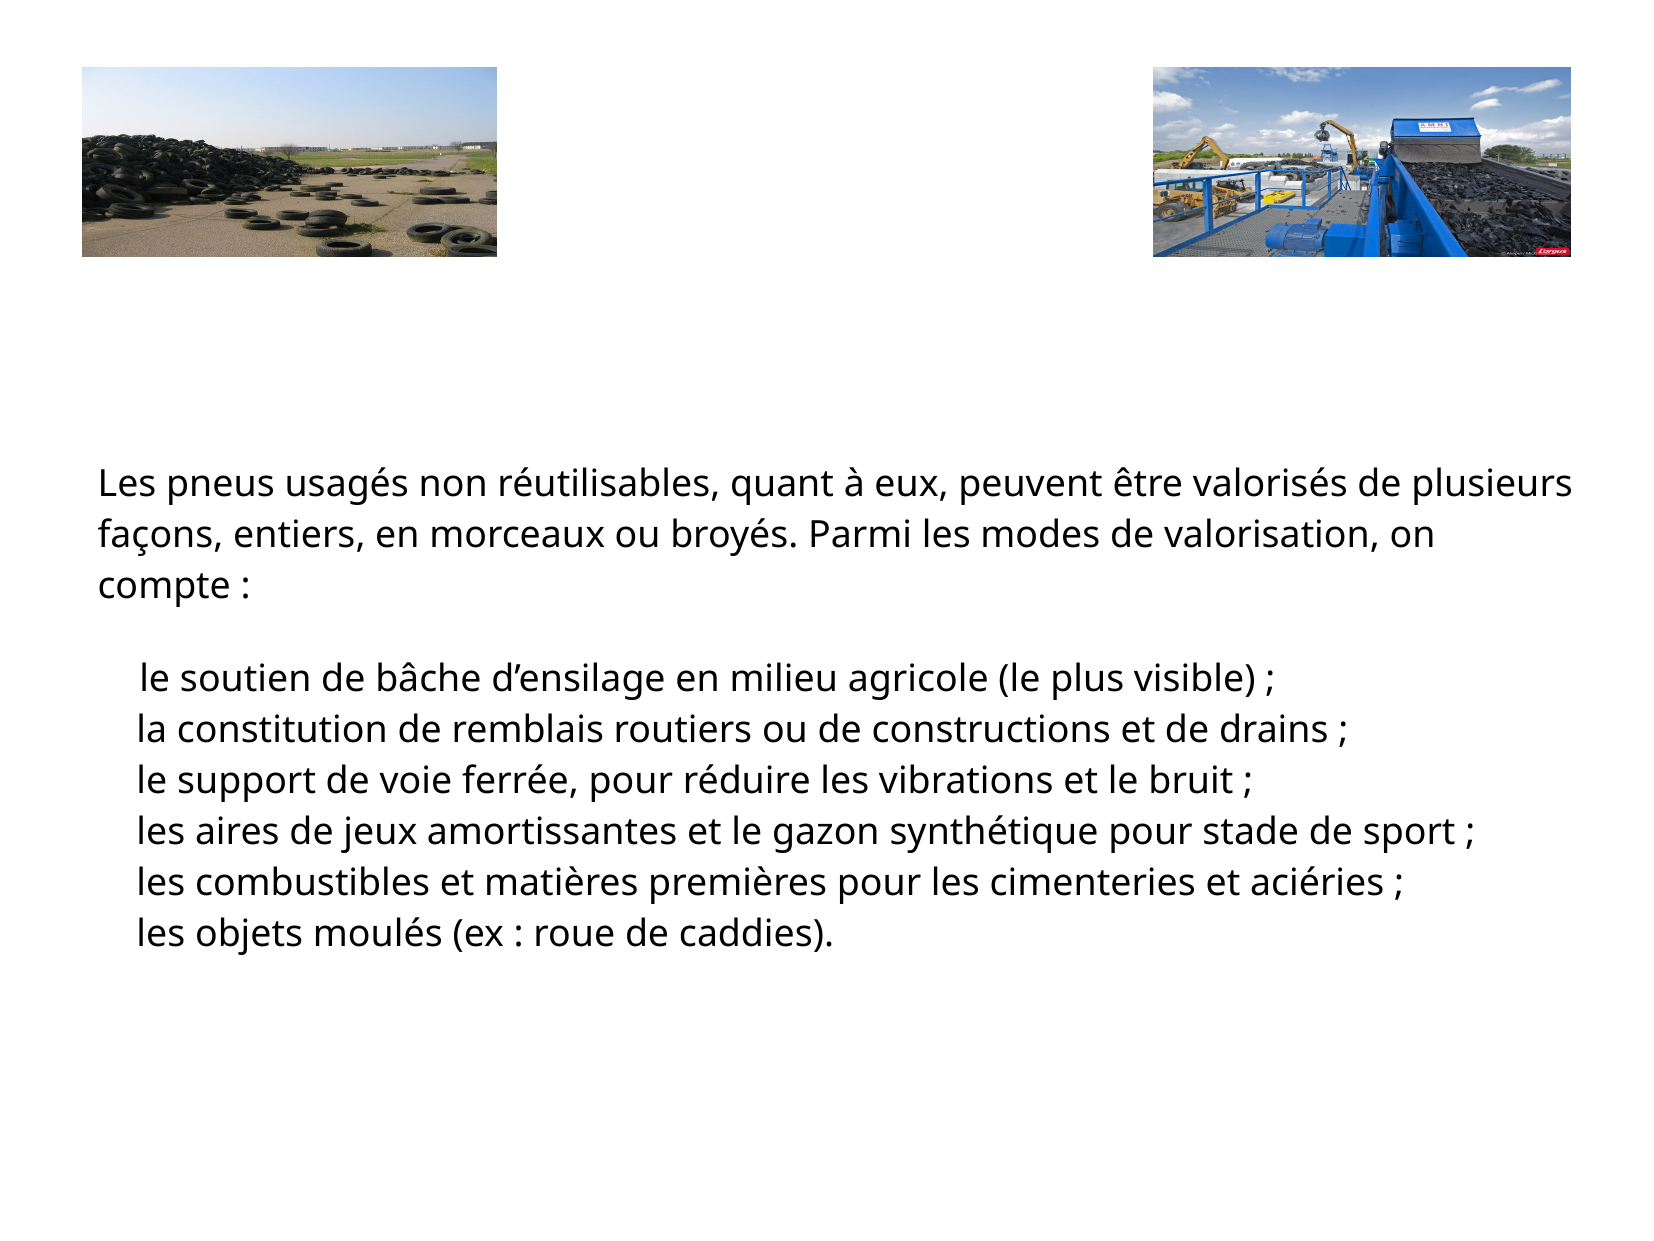

#
Les pneus usagés non réutilisables, quant à eux, peuvent être valorisés de plusieurs façons, entiers, en morceaux ou broyés. Parmi les modes de valorisation, on compte :
 le soutien de bâche d’ensilage en milieu agricole (le plus visible) ;
 la constitution de remblais routiers ou de constructions et de drains ;
 le support de voie ferrée, pour réduire les vibrations et le bruit ;
 les aires de jeux amortissantes et le gazon synthétique pour stade de sport ;
 les combustibles et matières premières pour les cimenteries et aciéries ;
 les objets moulés (ex : roue de caddies).